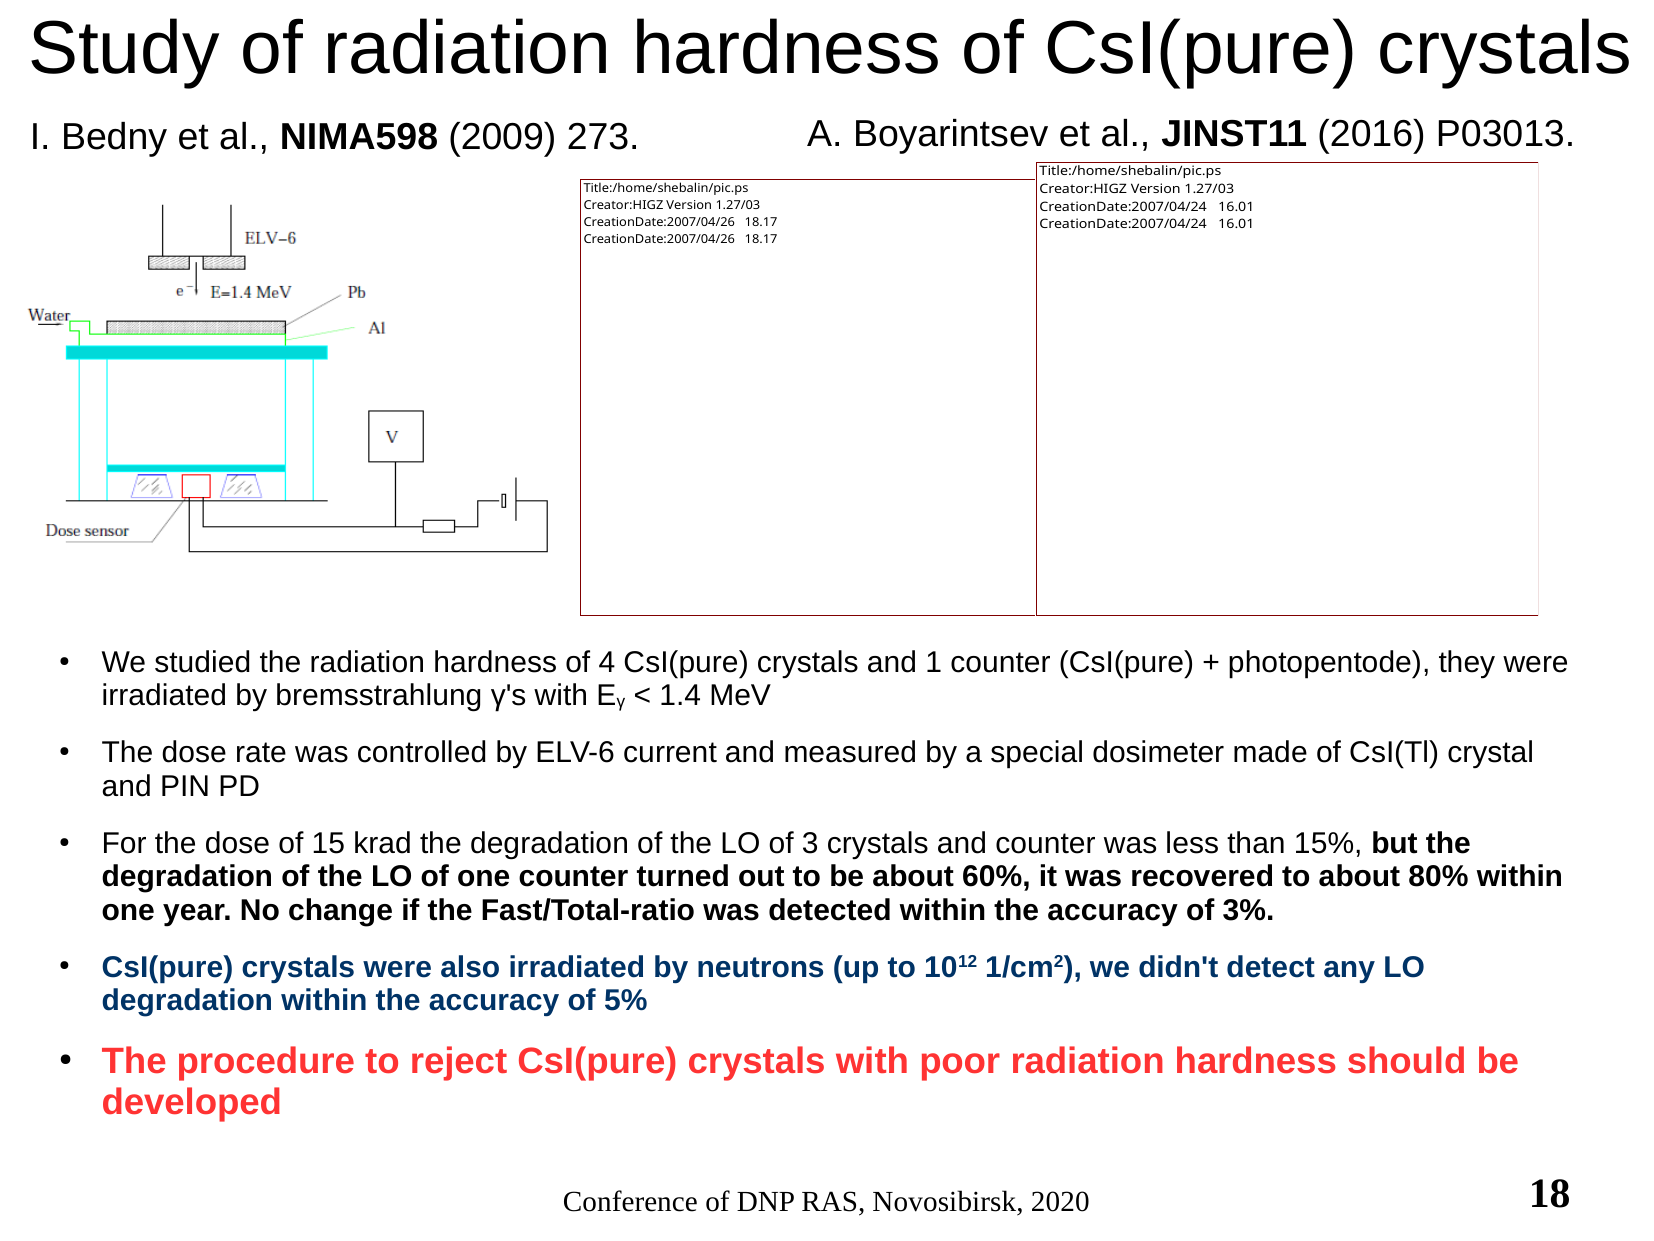

# Study of radiation hardness of CsI(pure) crystals
A. Boyarintsev et al., JINST11 (2016) P03013.
I. Bedny et al., NIMA598 (2009) 273.
We studied the radiation hardness of 4 CsI(pure) crystals and 1 counter (CsI(pure) + photopentode), they were irradiated by bremsstrahlung γ's with Eγ < 1.4 MeV
The dose rate was controlled by ELV-6 current and measured by a special dosimeter made of CsI(Tl) crystal and PIN PD
For the dose of 15 krad the degradation of the LO of 3 crystals and counter was less than 15%, but the degradation of the LO of one counter turned out to be about 60%, it was recovered to about 80% within one year. No change if the Fast/Total-ratio was detected within the accuracy of 3%.
CsI(pure) crystals were also irradiated by neutrons (up to 1012 1/cm2), we didn't detect any LO degradation within the accuracy of 5%
The procedure to reject CsI(pure) crystals with poor radiation hardness should be developed
18
Conference of DNP RAS, Novosibirsk, 2020